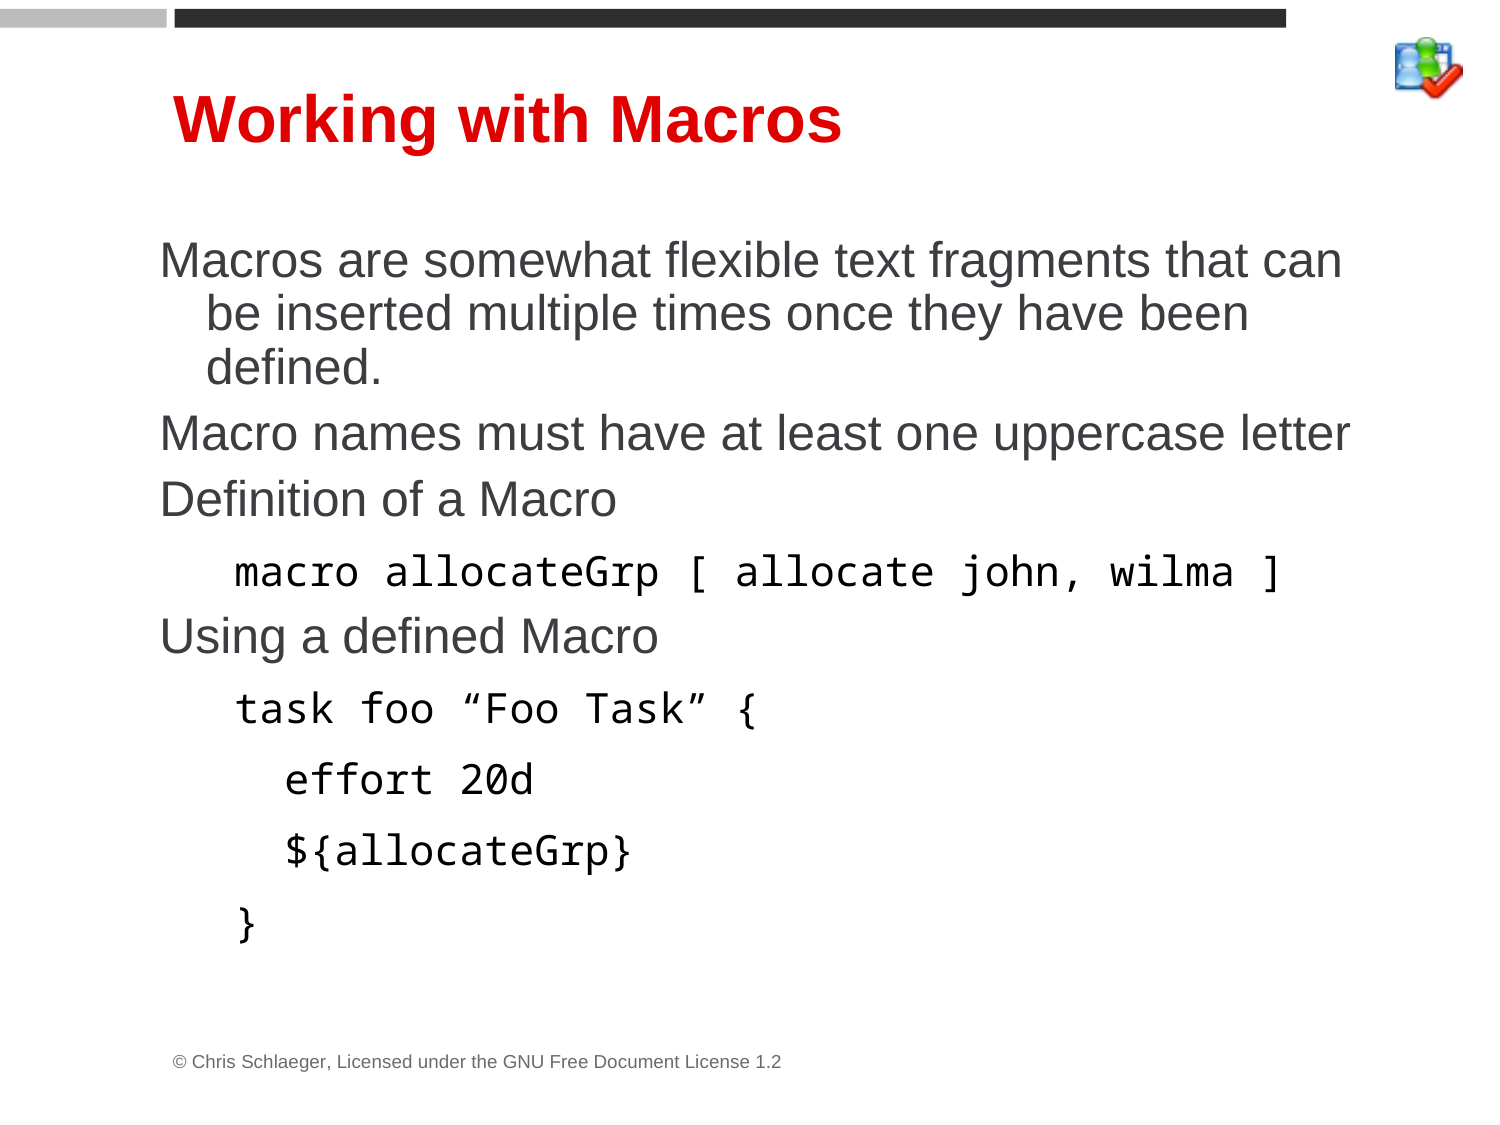

# Working with Macros
Macros are somewhat flexible text fragments that can be inserted multiple times once they have been defined.
Macro names must have at least one uppercase letter
Definition of a Macro
macro allocateGrp [ allocate john, wilma ]
Using a defined Macro
task foo “Foo Task” {
 effort 20d
 ${allocateGrp}
}